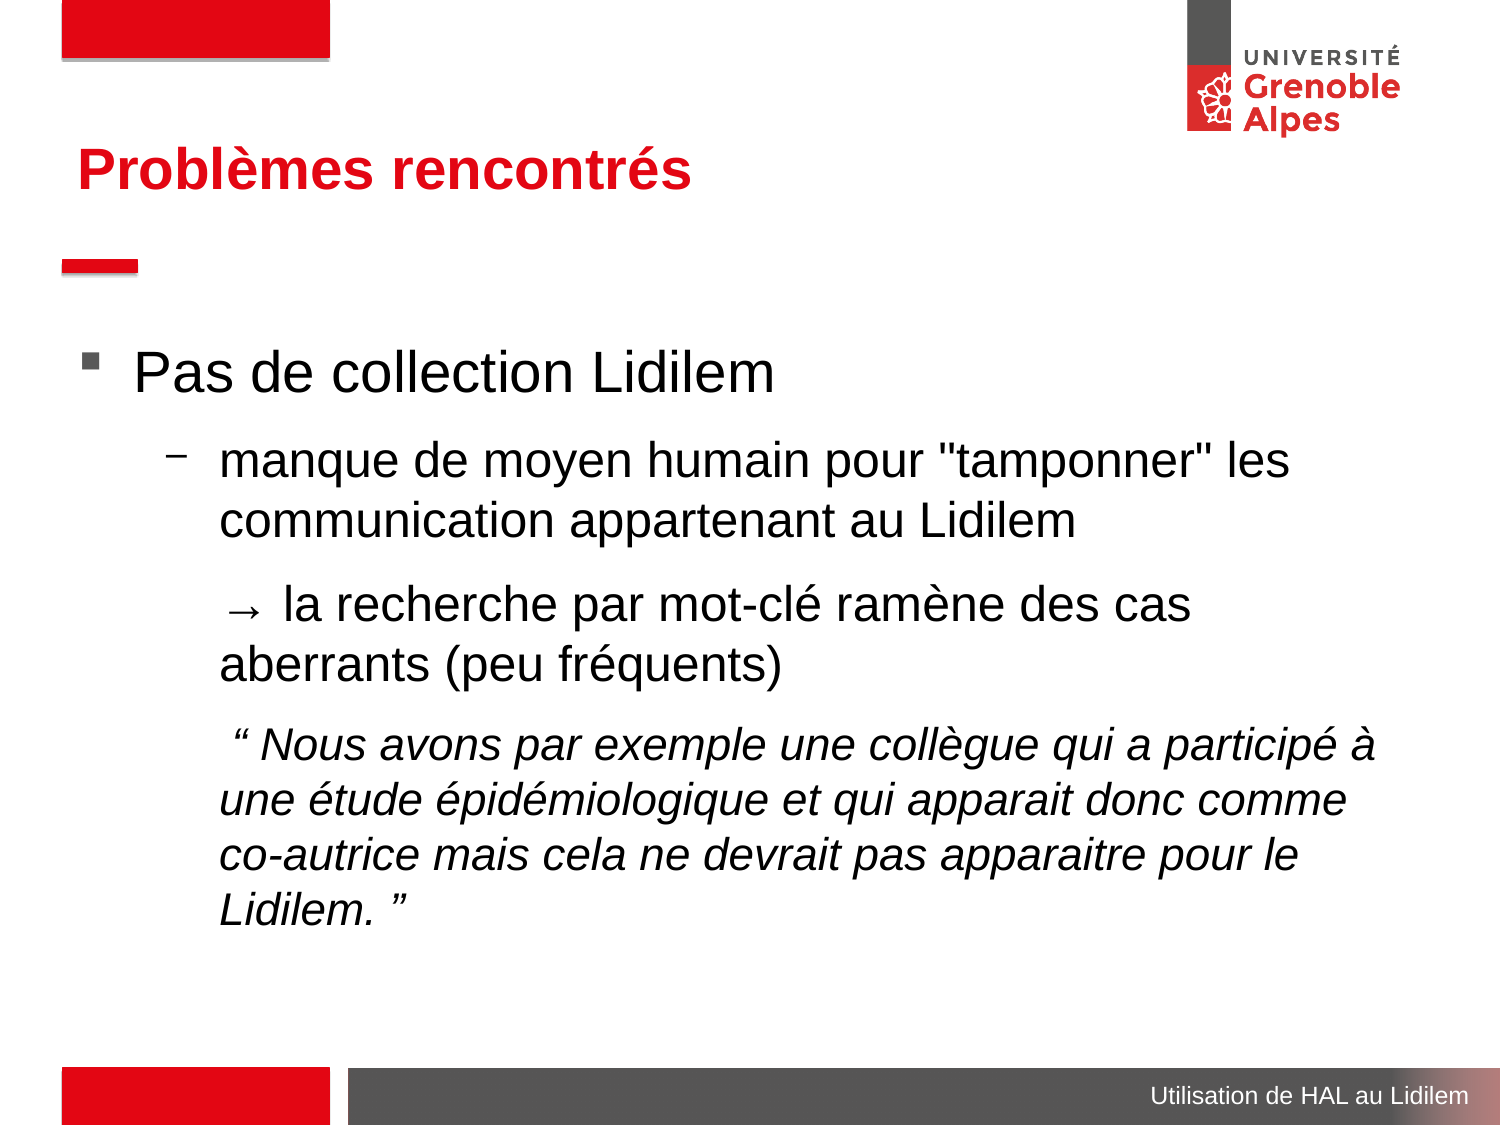

# Problèmes rencontrés
Pas de collection Lidilem
manque de moyen humain pour "tamponner" les communication appartenant au Lidilem
→ la recherche par mot-clé ramène des cas aberrants (peu fréquents)
 “ Nous avons par exemple une collègue qui a participé à une étude épidémiologique et qui apparait donc comme co-autrice mais cela ne devrait pas apparaitre pour le Lidilem. ”
Utilisation de HAL au Lidilem